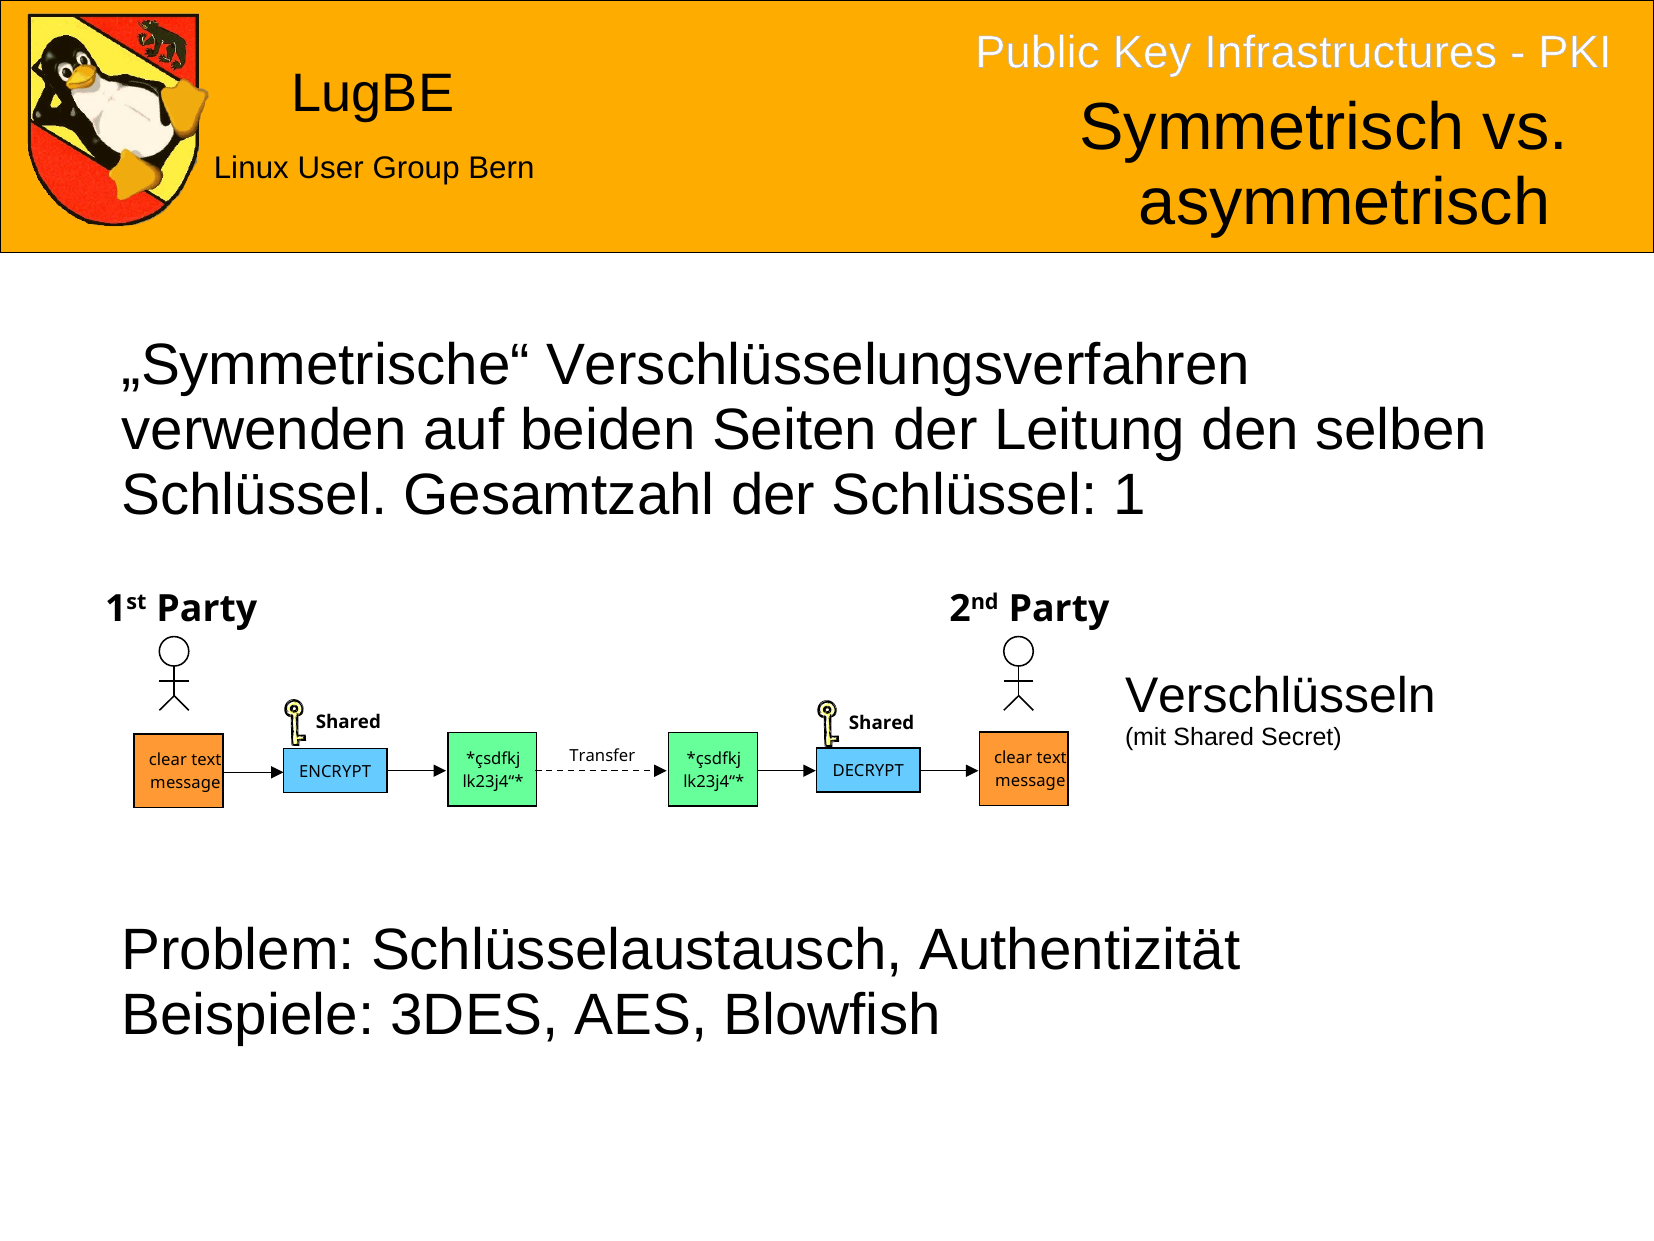

# Symmetrisch vs. asymmetrisch
„Symmetrische“ Verschlüsselungsverfahren verwenden auf beiden Seiten der Leitung den selben Schlüssel. Gesamtzahl der Schlüssel: 1
Problem: Schlüsselaustausch, Authentizität
Beispiele: 3DES, AES, Blowfish
2nd Party
1st Party
Verschlüsseln
(mit Shared Secret)
Shared
*çsdfkj
lk23j4“*
clear text
message
ENCRYPT
Shared
clear text
message
*çsdfkj
lk23j4“*
Transfer
DECRYPT